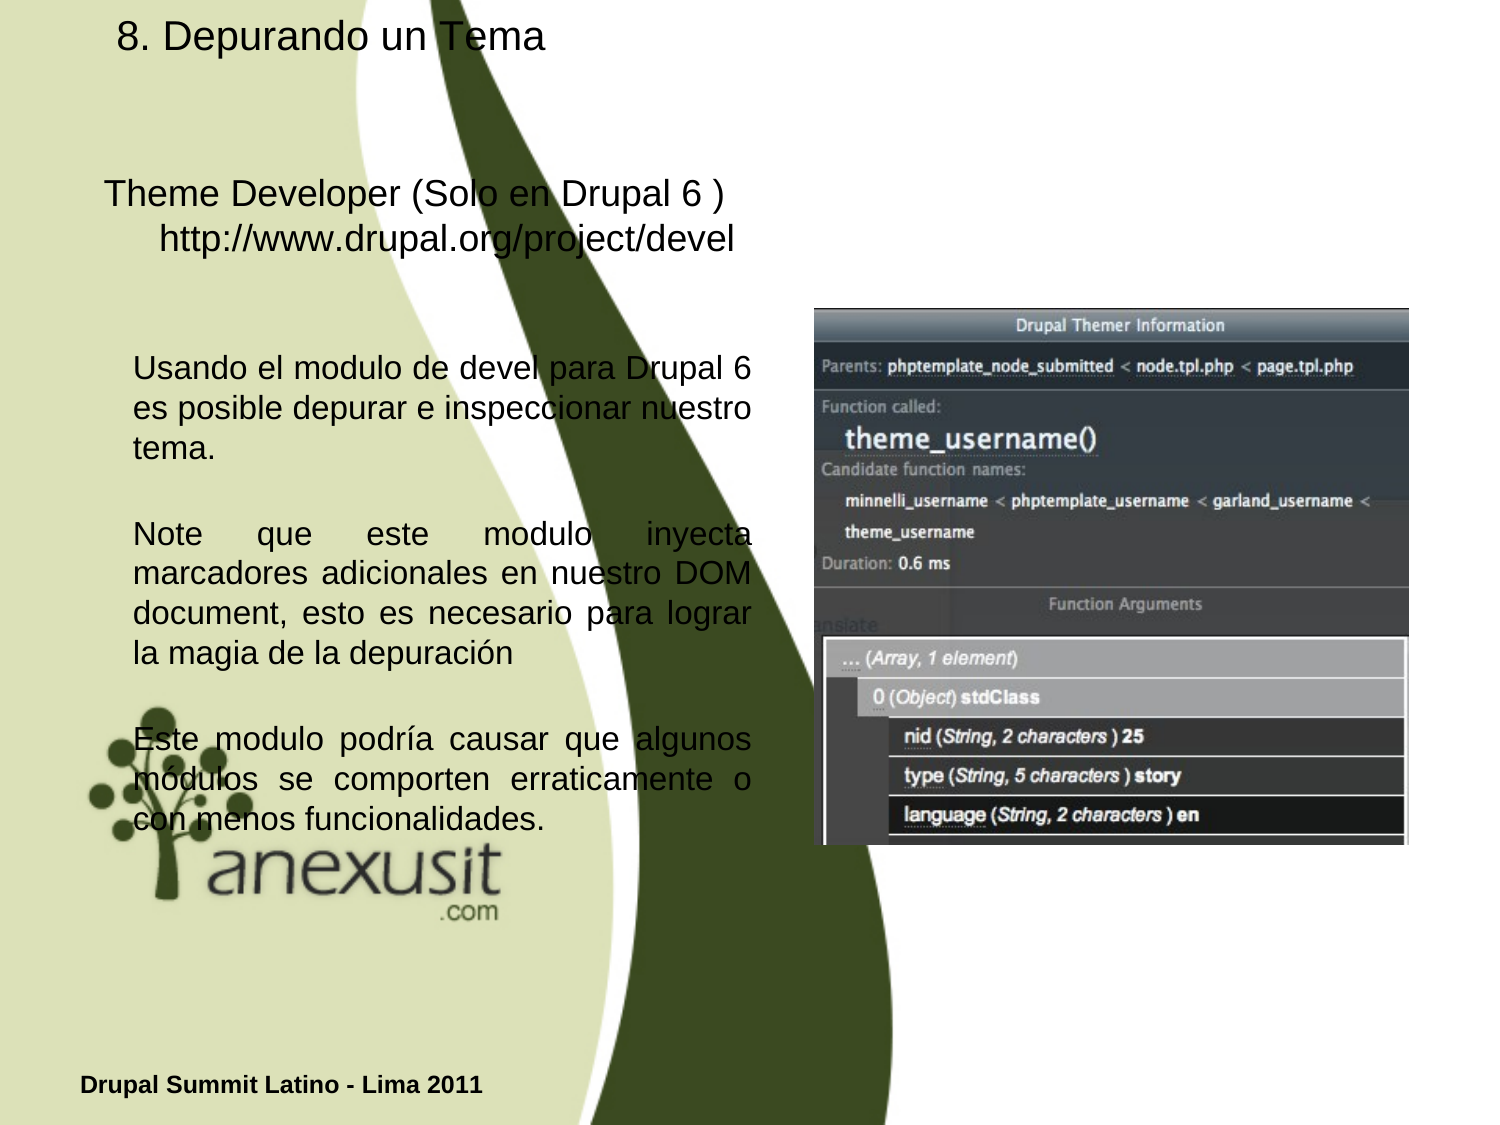

8. Depurando un Tema
Theme Developer (Solo en Drupal 6 ) http://www.drupal.org/project/devel
Usando el modulo de devel para Drupal 6 es posible depurar e inspeccionar nuestro tema.
Note que este modulo inyecta marcadores adicionales en nuestro DOM document, esto es necesario para lograr la magia de la depuración
Este modulo podría causar que algunos módulos se comporten erraticamente o con menos funcionalidades.
Drupal Summit Latino - Lima 2011